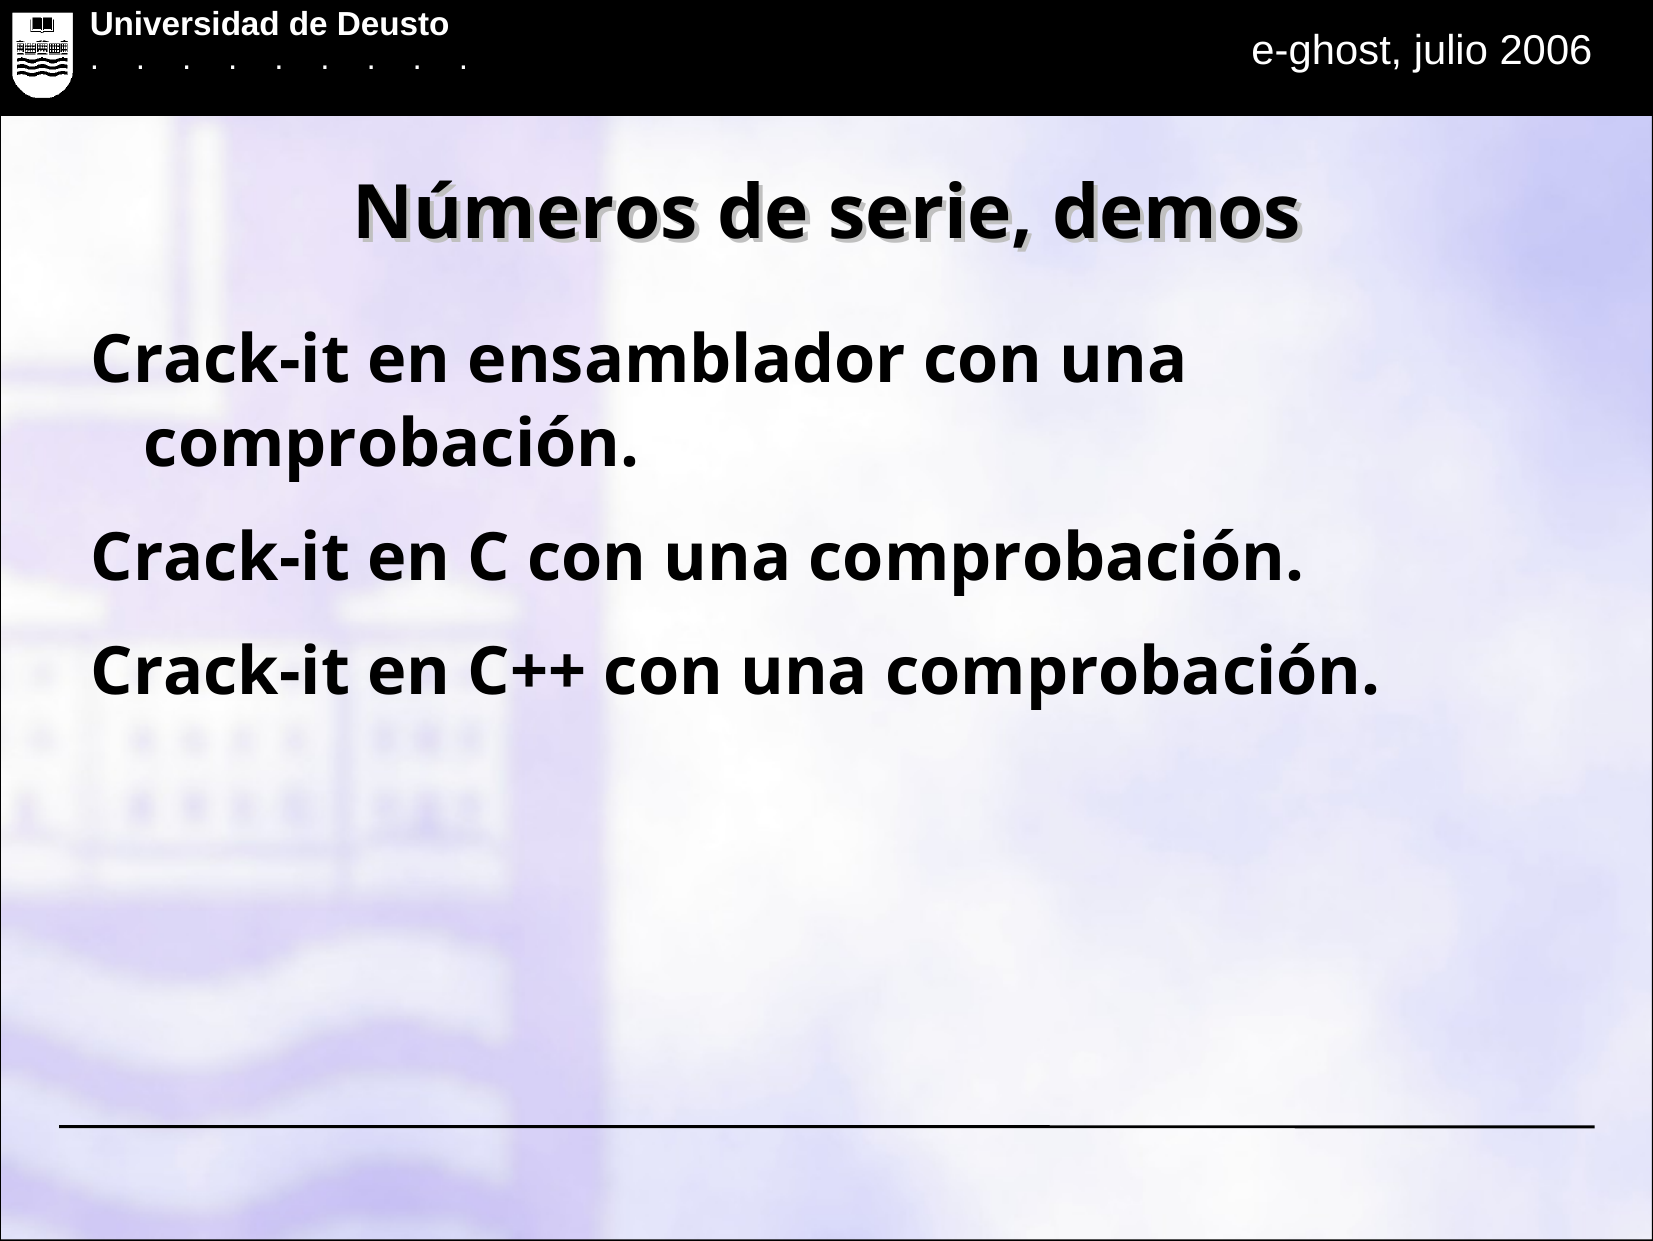

# Números de serie, demos
Crack-it en ensamblador con una comprobación.
Crack-it en C con una comprobación.
Crack-it en C++ con una comprobación.